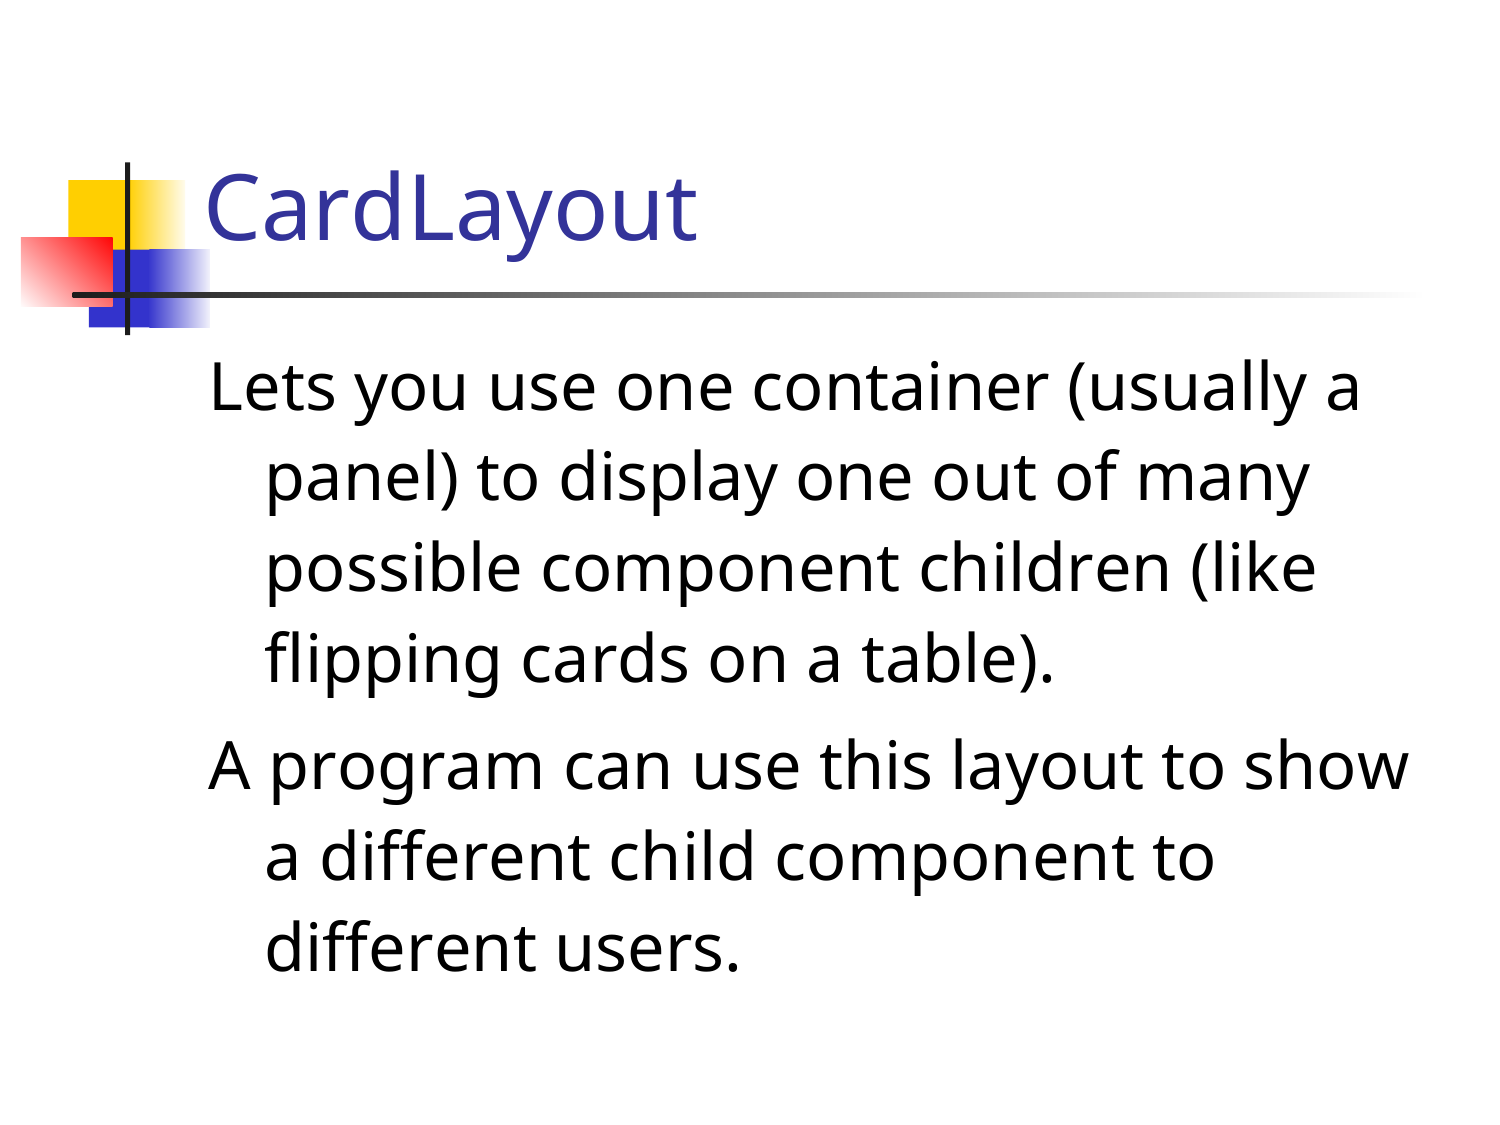

# CardLayout
Lets you use one container (usually a panel) to display one out of many possible component children (like flipping cards on a table).
A program can use this layout to show a different child component to different users.